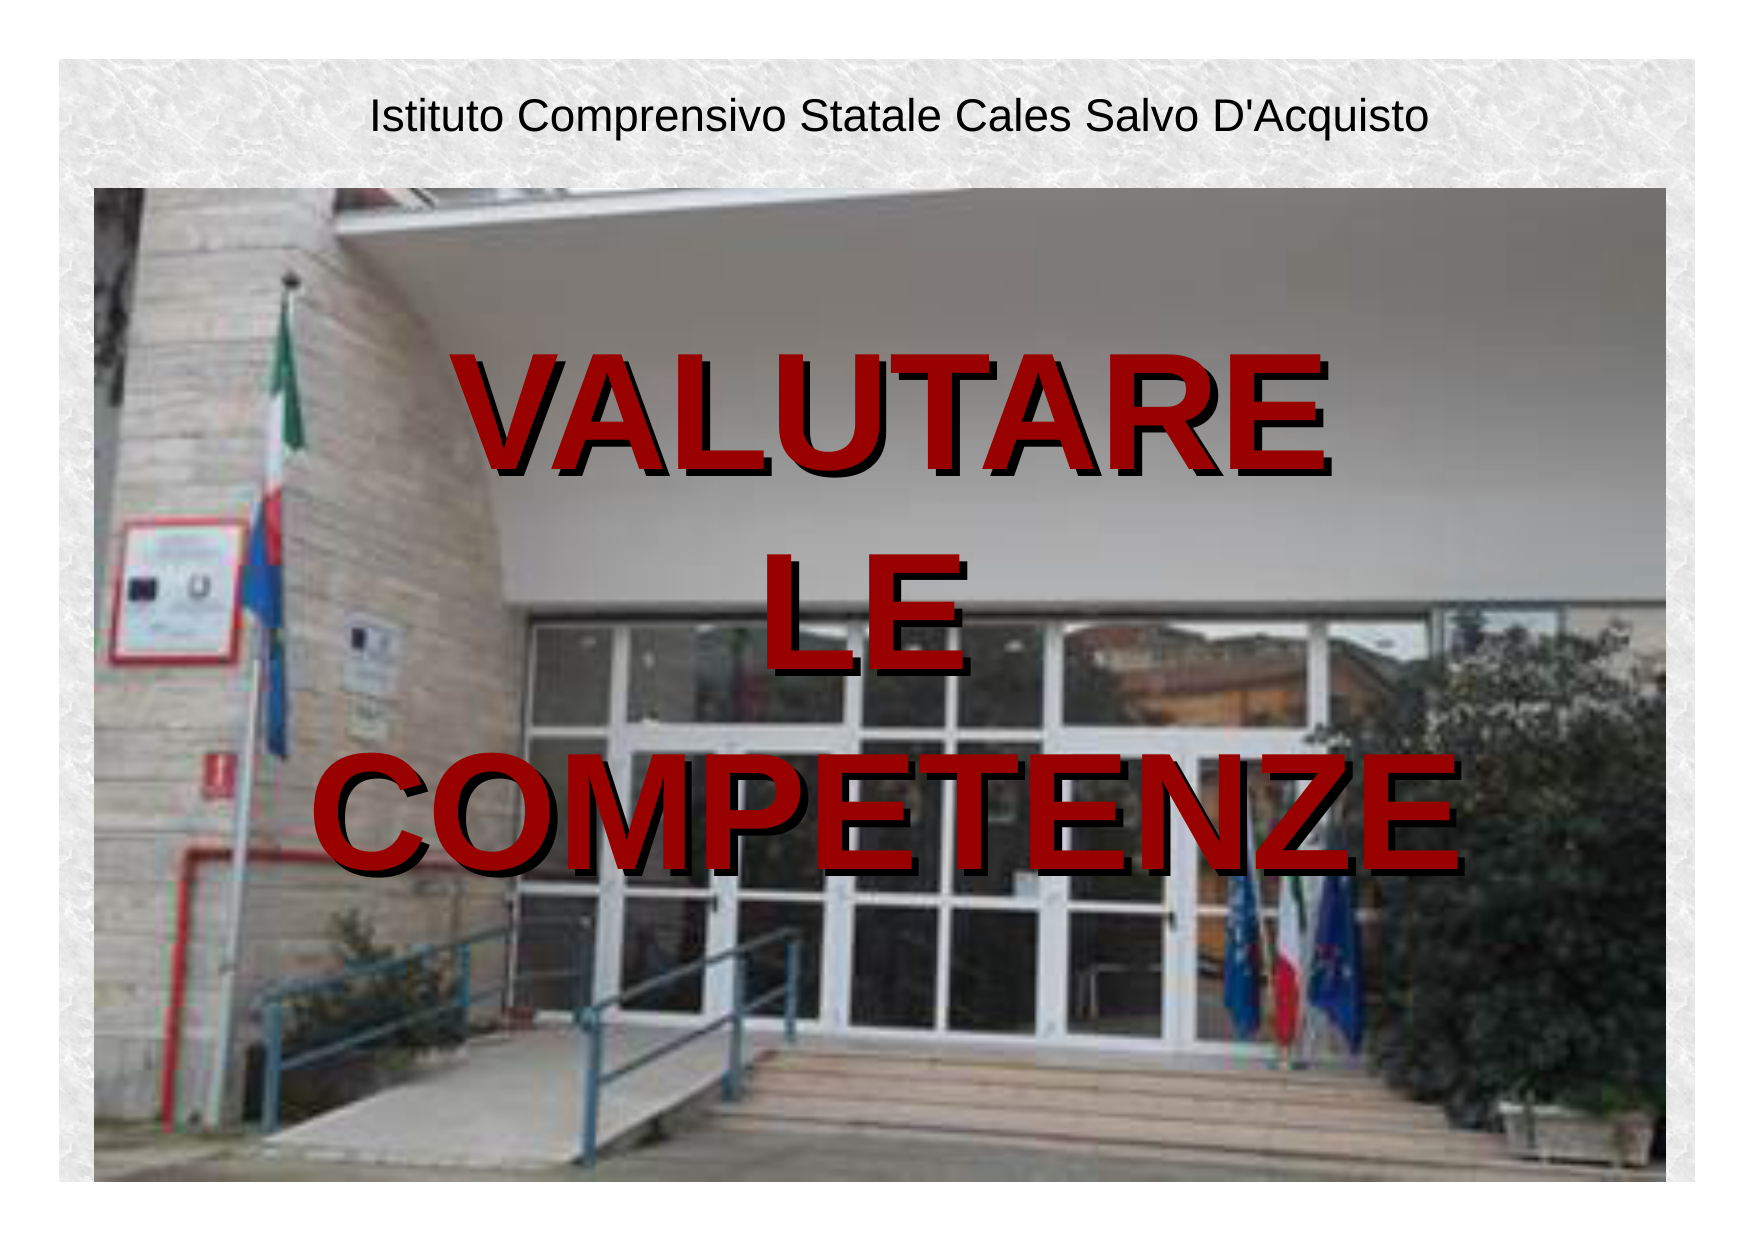

Istituto Comprensivo Statale Cales Salvo D'Acquisto
 VALUTARE
LE
 COMPETENZE